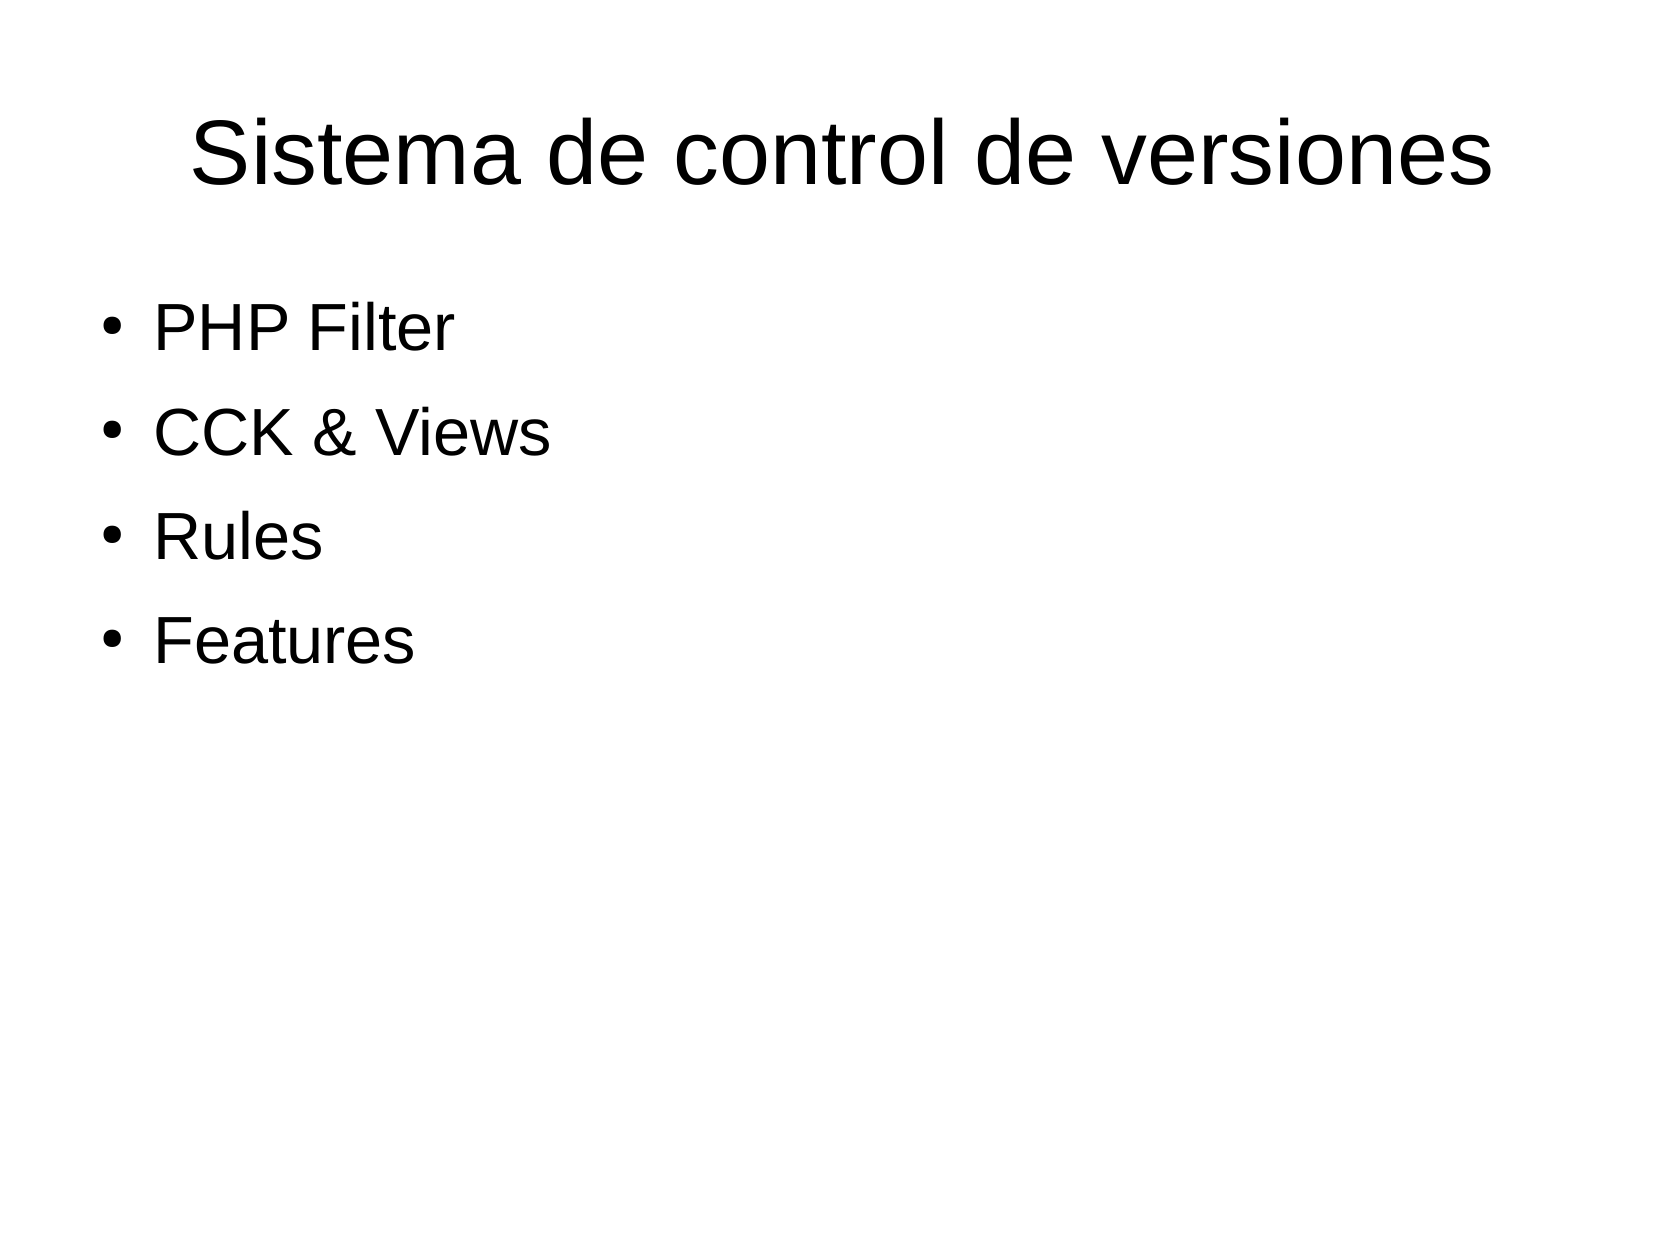

# Sistema de control de versiones
PHP Filter
CCK & Views
Rules
Features